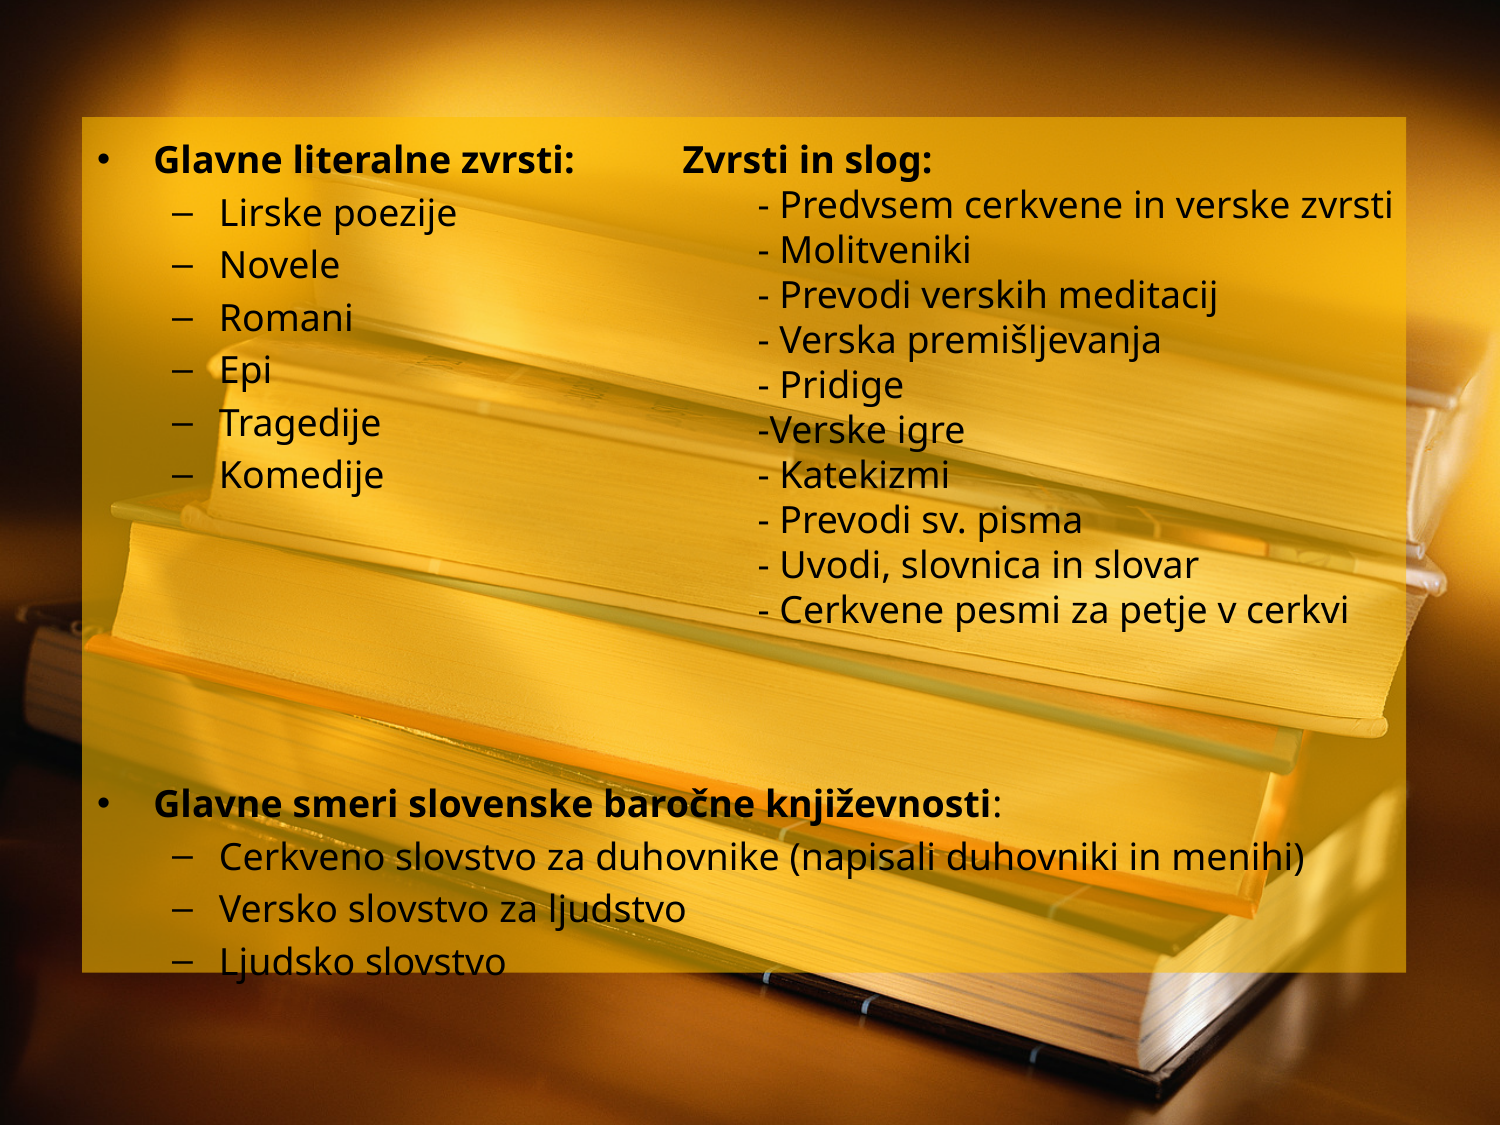

#
Glavne literalne zvrsti:
Lirske poezije
Novele
Romani
Epi
Tragedije
Komedije
Glavne smeri slovenske baročne književnosti:
Cerkveno slovstvo za duhovnike (napisali duhovniki in menihi)
Versko slovstvo za ljudstvo
Ljudsko slovstvo
Zvrsti in slog:
- Predvsem cerkvene in verske zvrsti
- Molitveniki
- Prevodi verskih meditacij
- Verska premišljevanja
- Pridige
-Verske igre
- Katekizmi
- Prevodi sv. pisma
- Uvodi, slovnica in slovar
- Cerkvene pesmi za petje v cerkvi